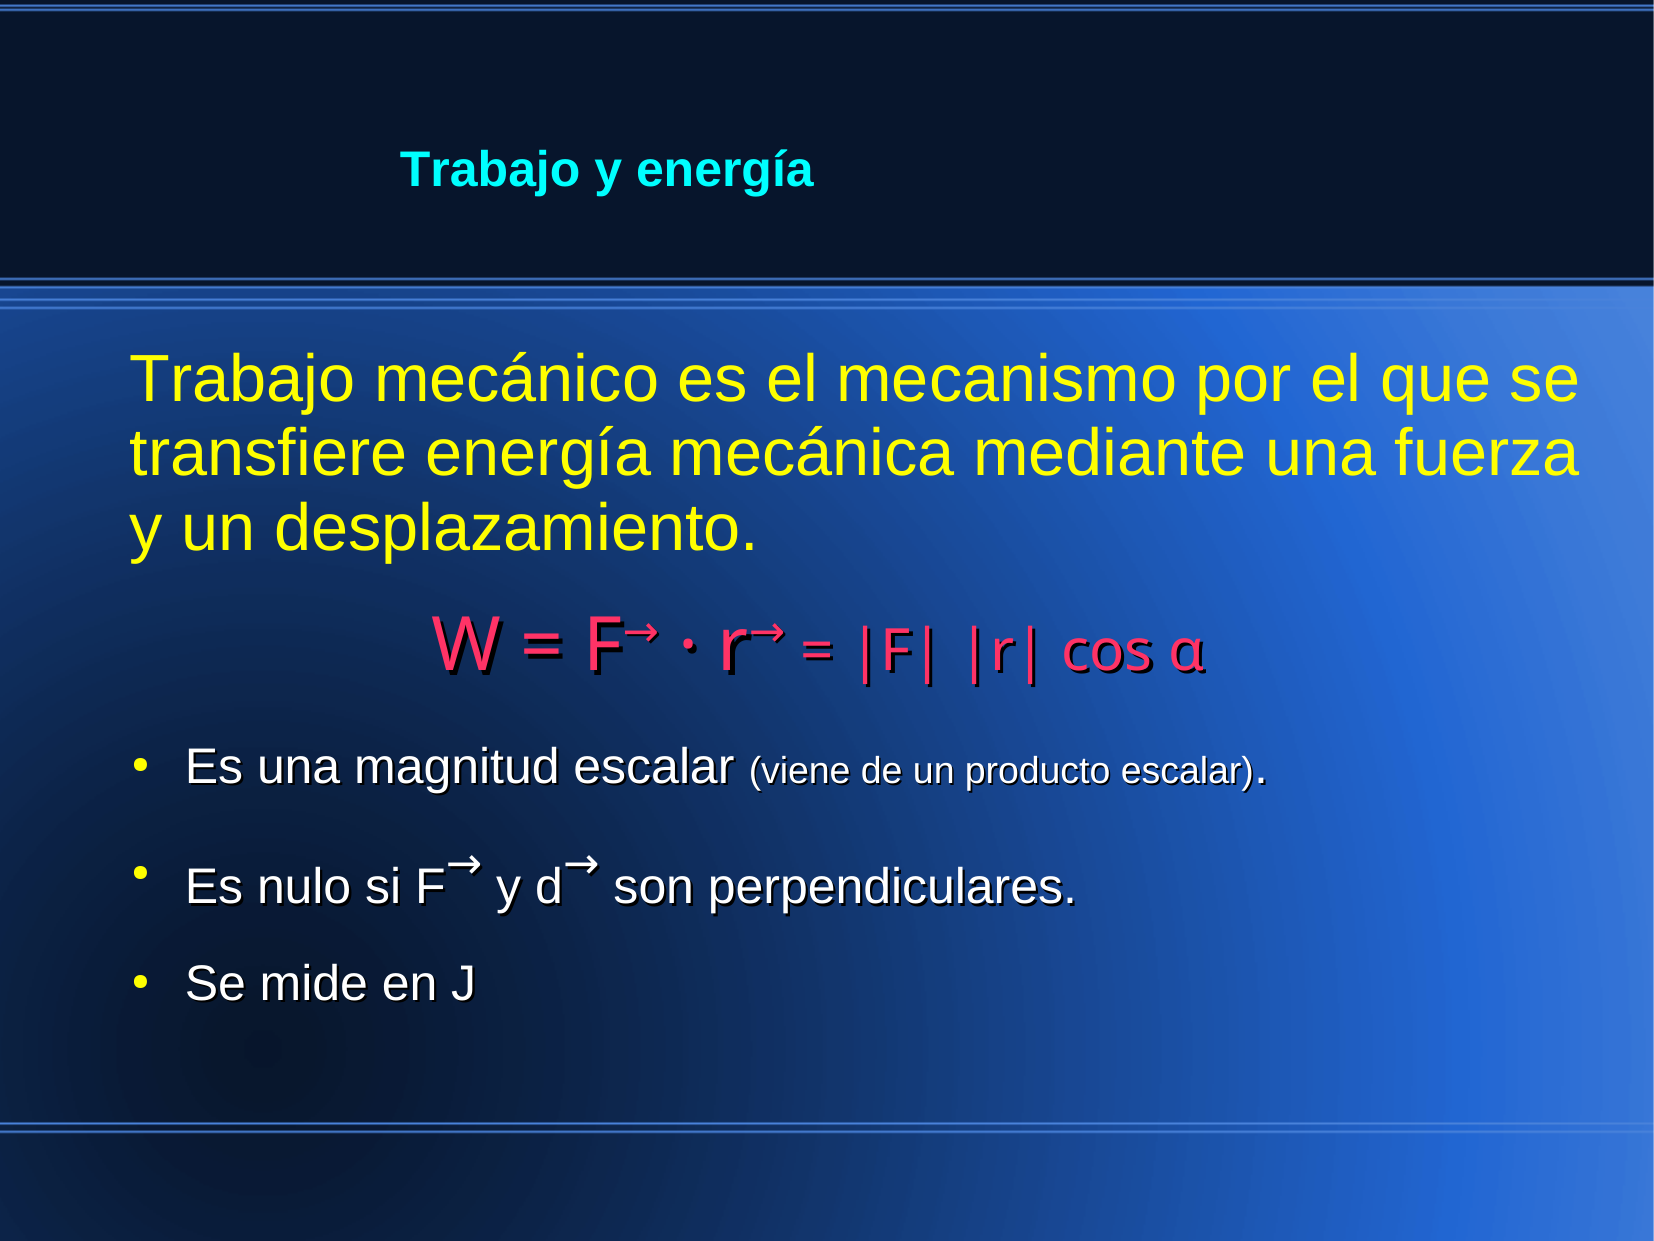

Trabajo y energía
# Trabajo mecánico es el mecanismo por el que se transfiere energía mecánica mediante una fuerza y un desplazamiento.
W = F→ · r→ = |F| |r| cos α
Es una magnitud escalar (viene de un producto escalar).
Es nulo si F→ y d→ son perpendiculares.
Se mide en J